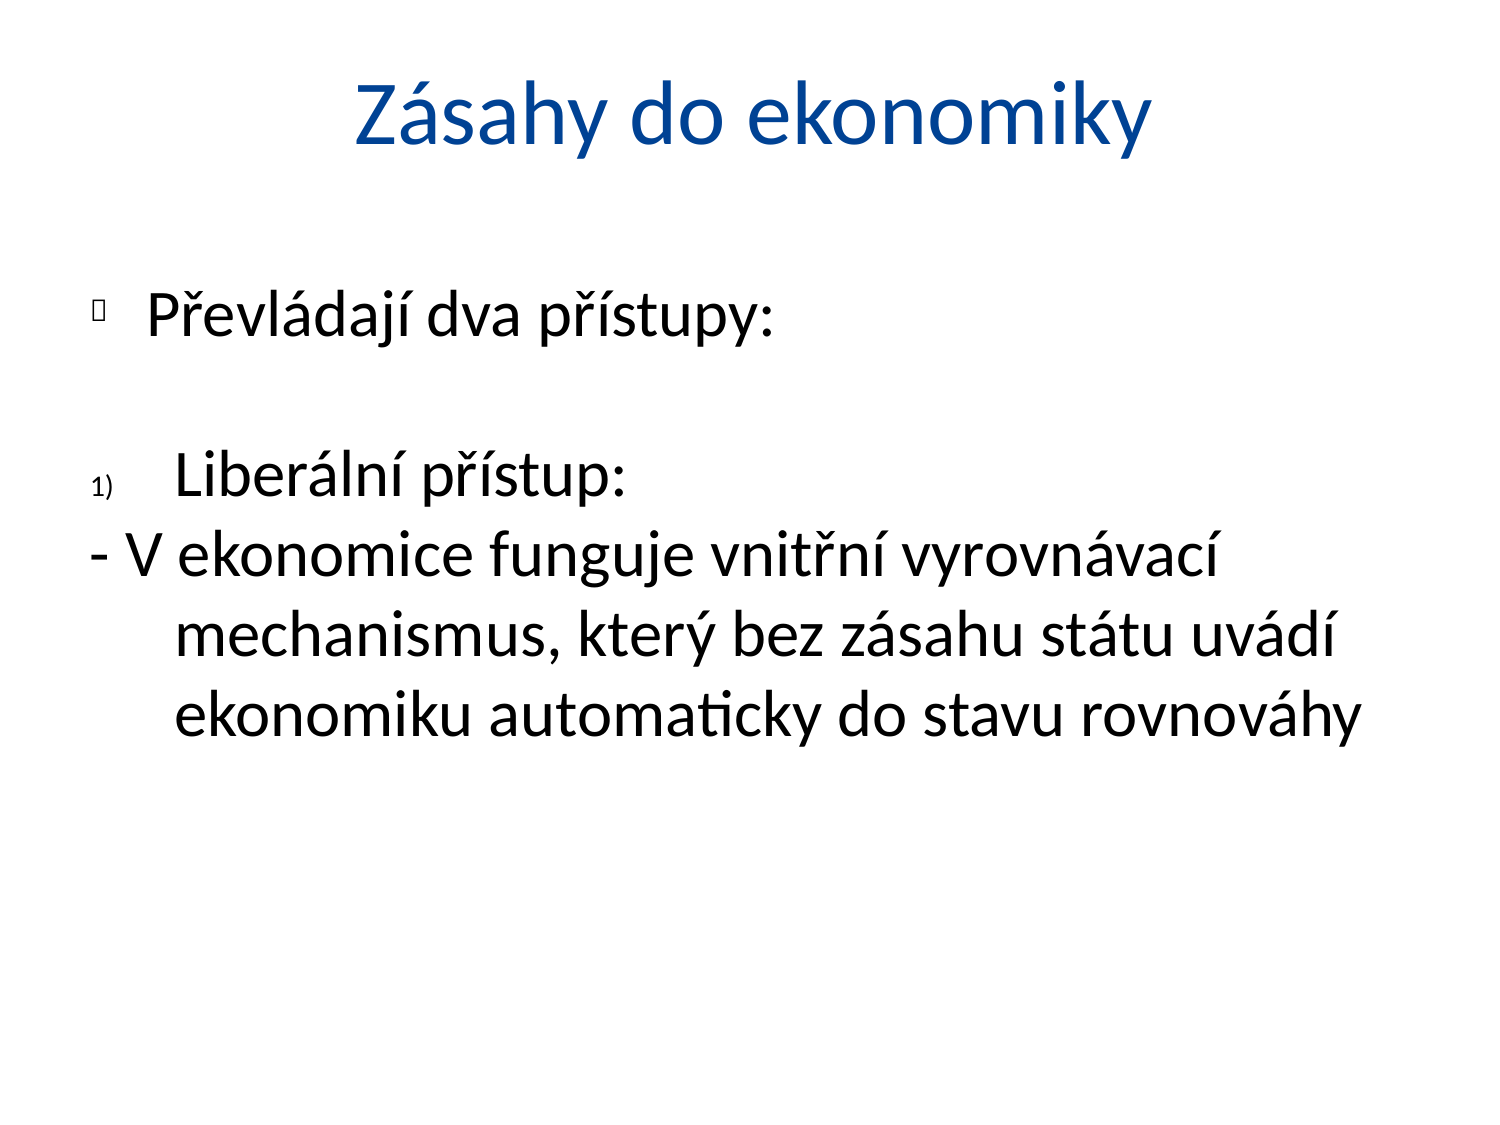

# Zásahy do ekonomiky
Převládají dva přístupy:
Liberální přístup:
- V ekonomice funguje vnitřní vyrovnávací mechanismus, který bez zásahu státu uvádí ekonomiku automaticky do stavu rovnováhy